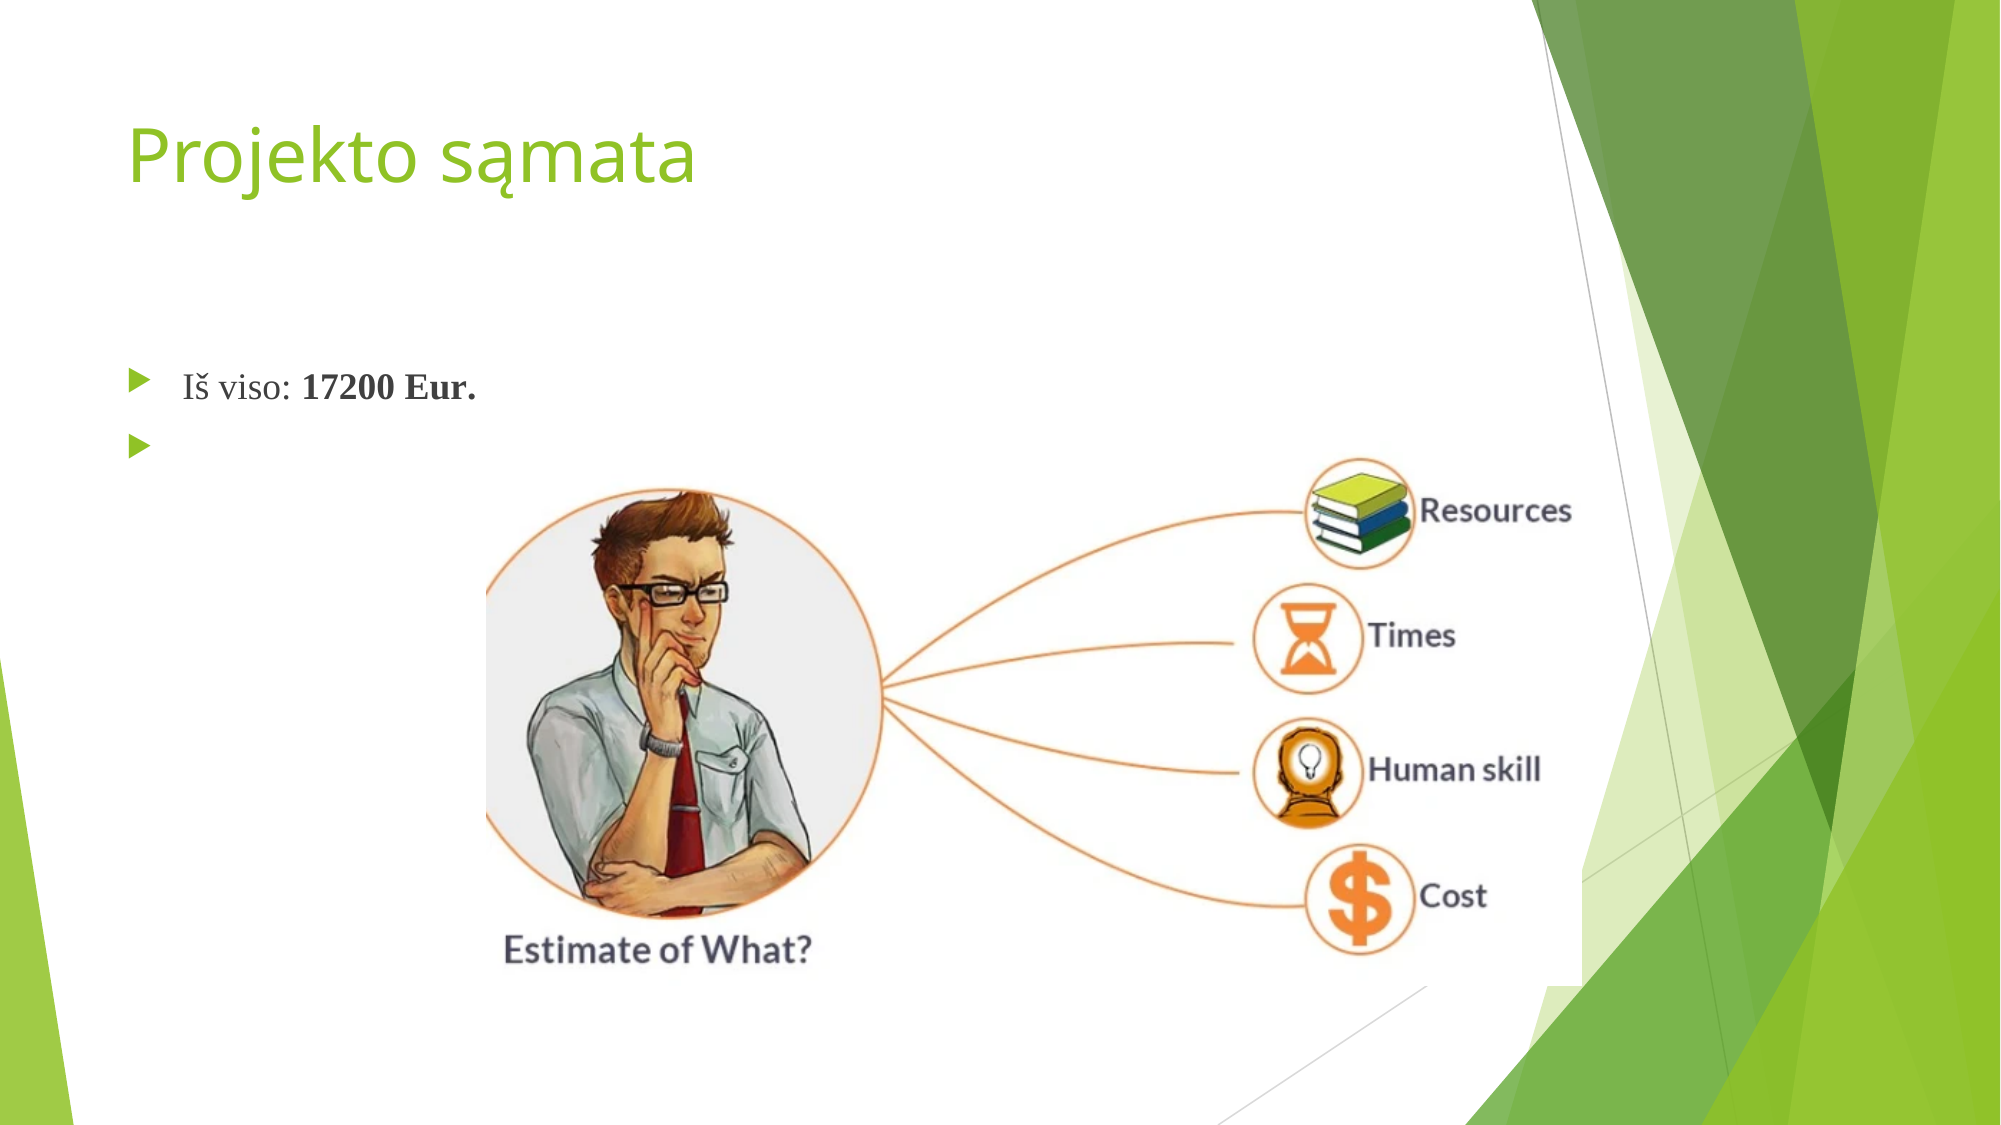

# Projekto sąmata
Iš viso: 17200 Eur.